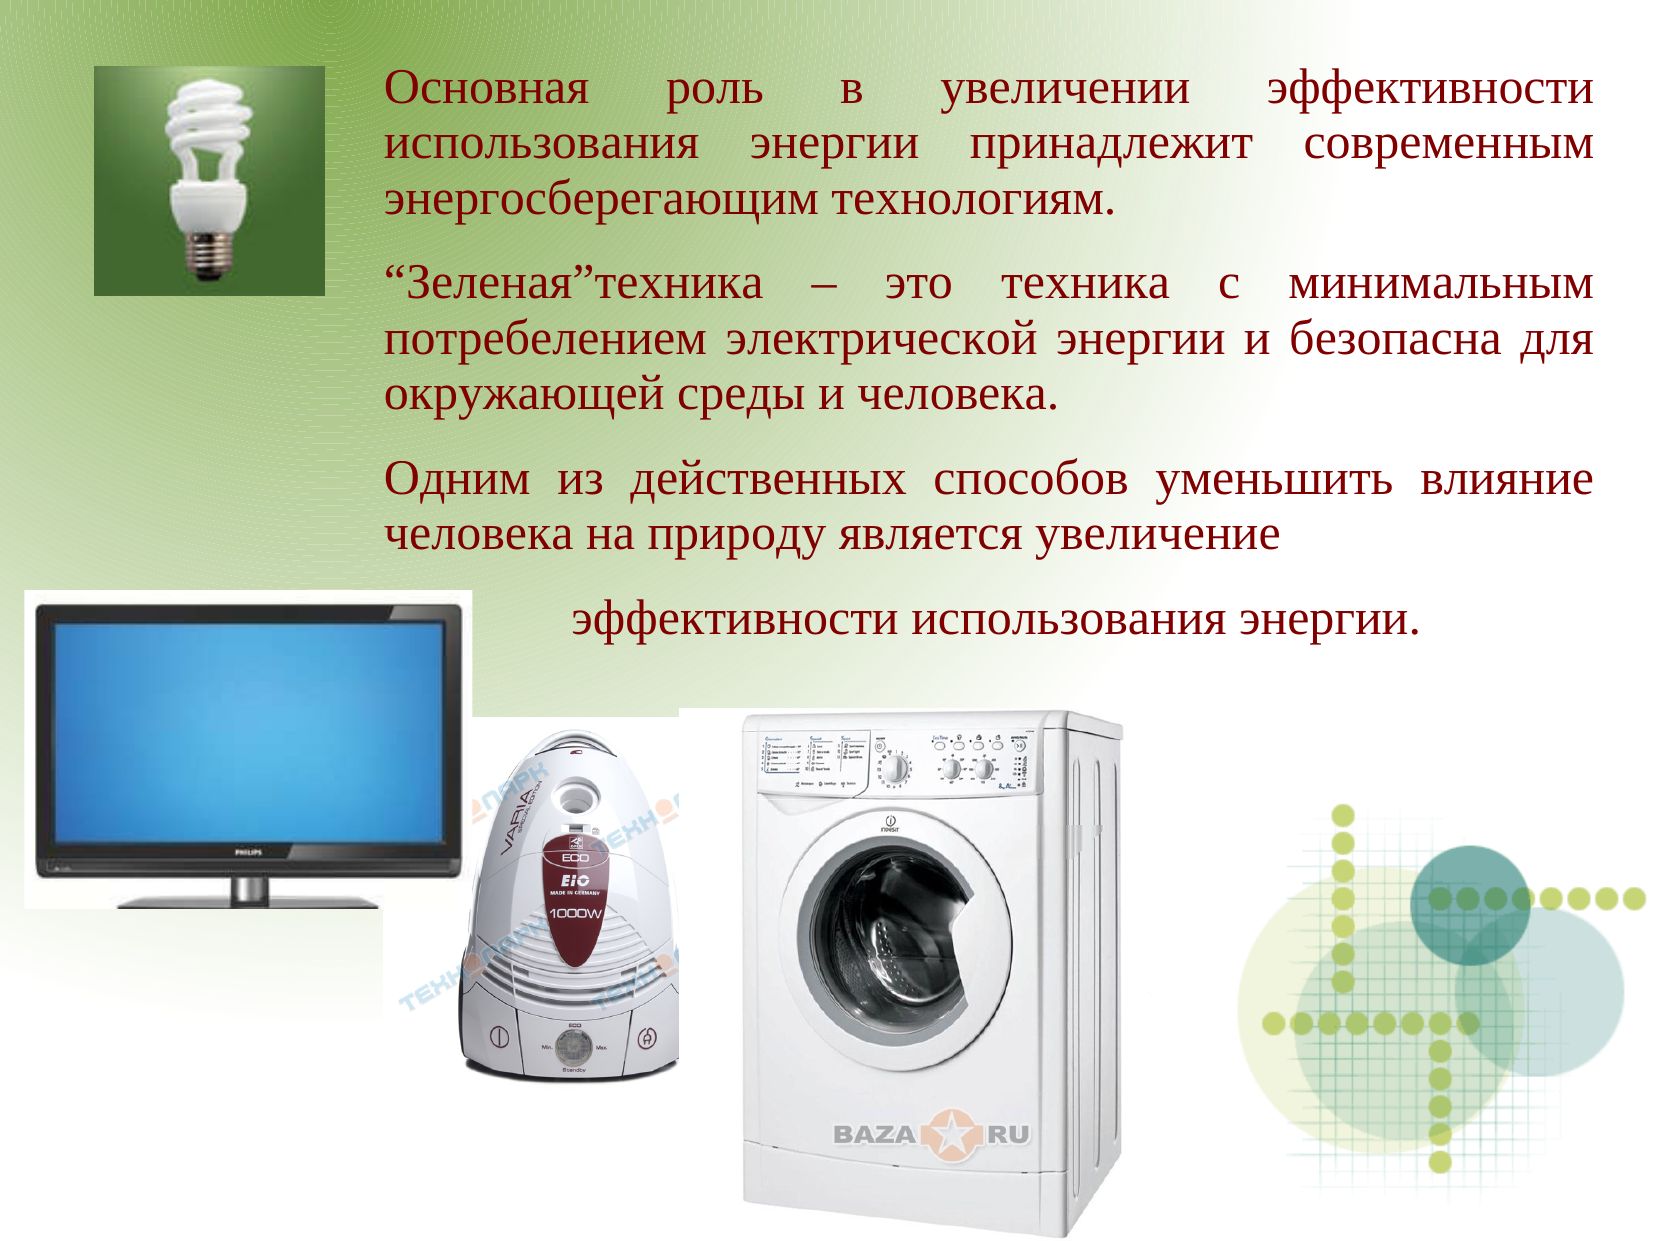

# Основная роль в увеличении эффективности использования энергии принадлежит современным энергосберегающим технологиям.
“Зеленая”техника – это техника с минимальным потребелением электрической энергии и безопасна для окружающей среды и человека.
Одним из действенных способов уменьшить влияние человека на природу является увеличение
 эффективности использования энергии.